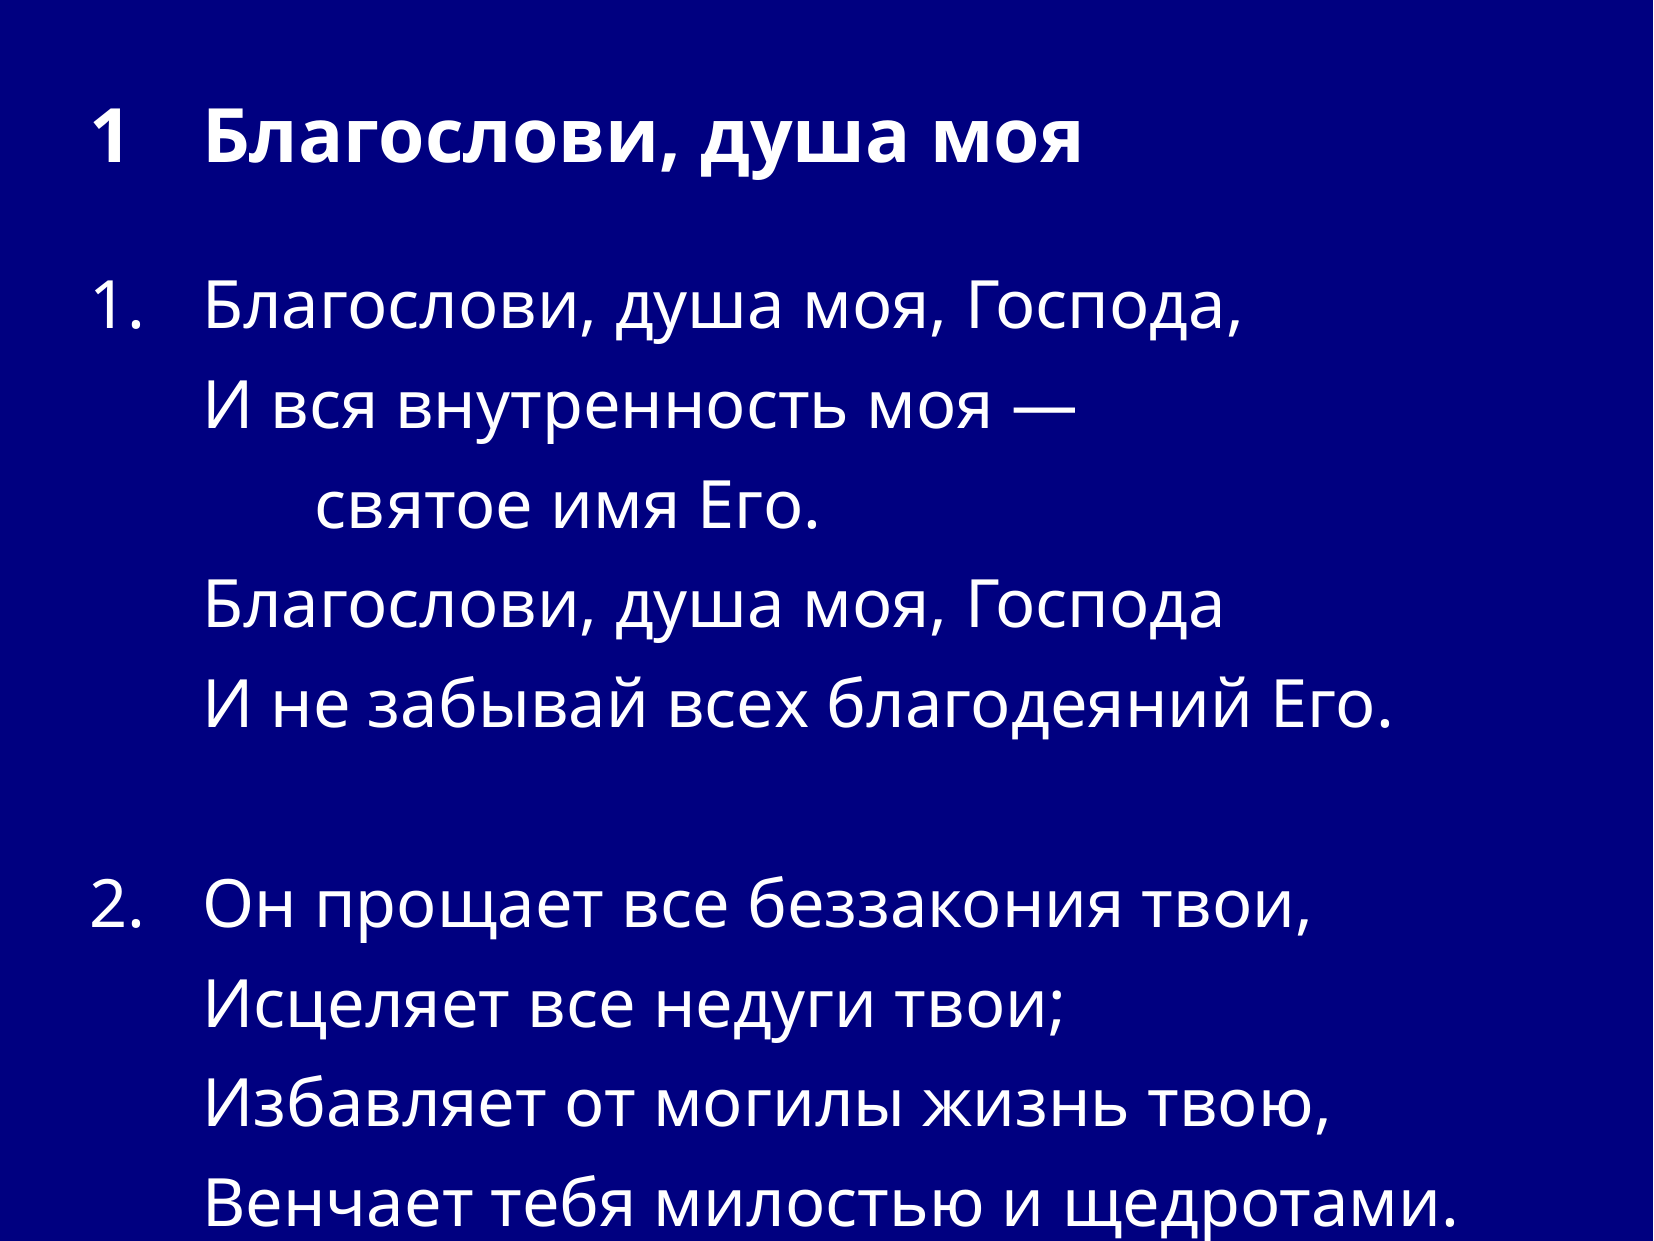

1	Благослови, душа моя
1.	Благослови, душа моя, Господа,
	И вся внутренность моя —
		святое имя Его.
	Благослови, душа моя, Господа
	И не забывай всех благодеяний Его.
2.	Он прощает все беззакония твои,
	Исцеляет все недуги твои;
	Избавляет от могилы жизнь твою,
	Венчает тебя милостью и щедротами.